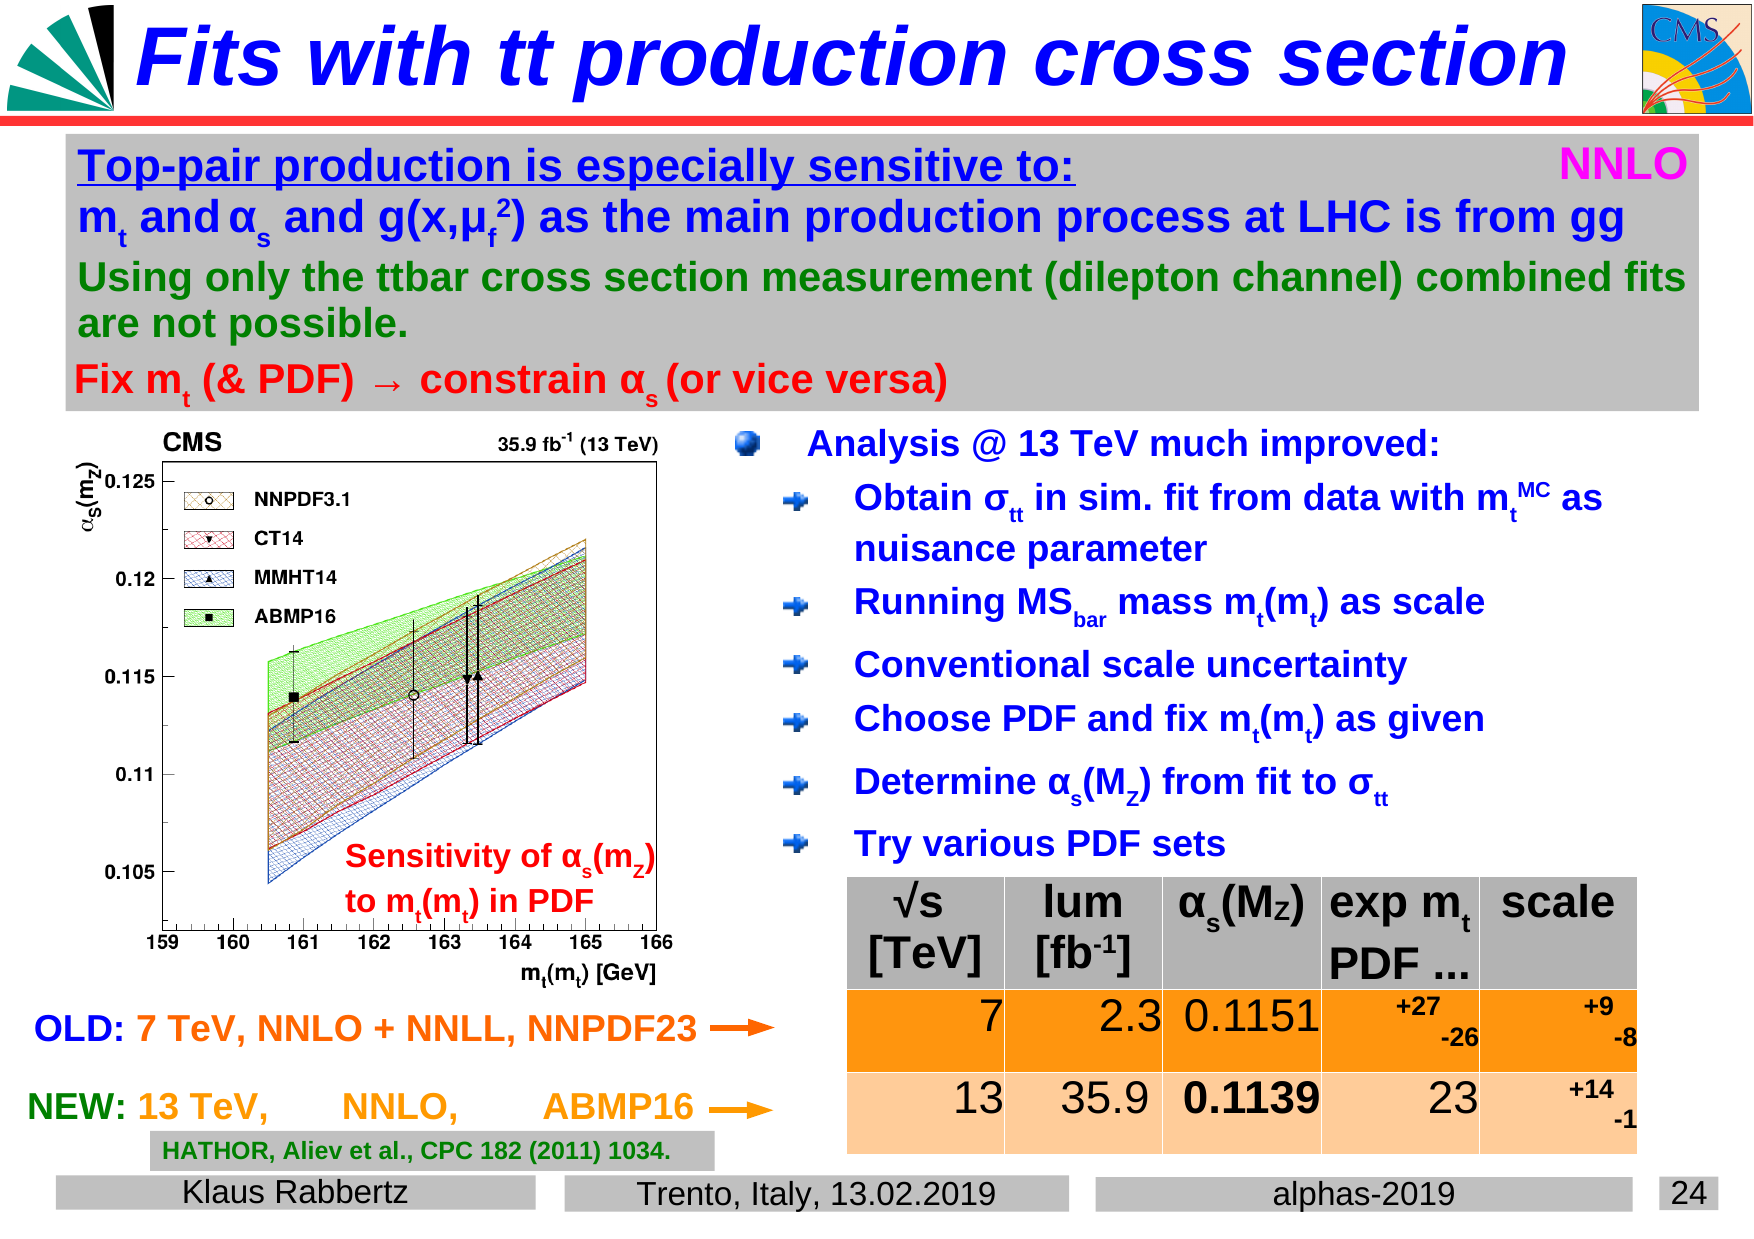

# Fits with tt production cross section
NNLO
Top-pair production is especially sensitive to:
mt and αs and g(x,μf2) as the main production process at LHC is from gg
Using only the ttbar cross section measurement (dilepton channel) combined fits
are not possible.
Fix mt (& PDF) → constrain αs (or vice versa)
Analysis @ 13 TeV much improved:
Obtain σtt in sim. fit from data with mtMC as nuisance parameter
Running MSbar mass mt(mt) as scale
Conventional scale uncertainty
Choose PDF and fix mt(mt) as given
Determine αs(MZ) from fit to σtt
Try various PDF sets
Sensitivity of αs(mZ)
to mt(mt) in PDF
| √s [TeV] | lum [fb-1] | αs(MZ) | exp mt PDF ... | scale |
| --- | --- | --- | --- | --- |
| 7 | 2.3 | 0.1151 | +27-26 | +9-8 |
| 13 | 35.9 | 0.1139 | 23 | +14-1 |
OLD: 7 TeV, NNLO + NNLL, NNPDF23
NEW: 13 TeV, NNLO, ABMP16
HATHOR, Aliev et al., CPC 182 (2011) 1034.